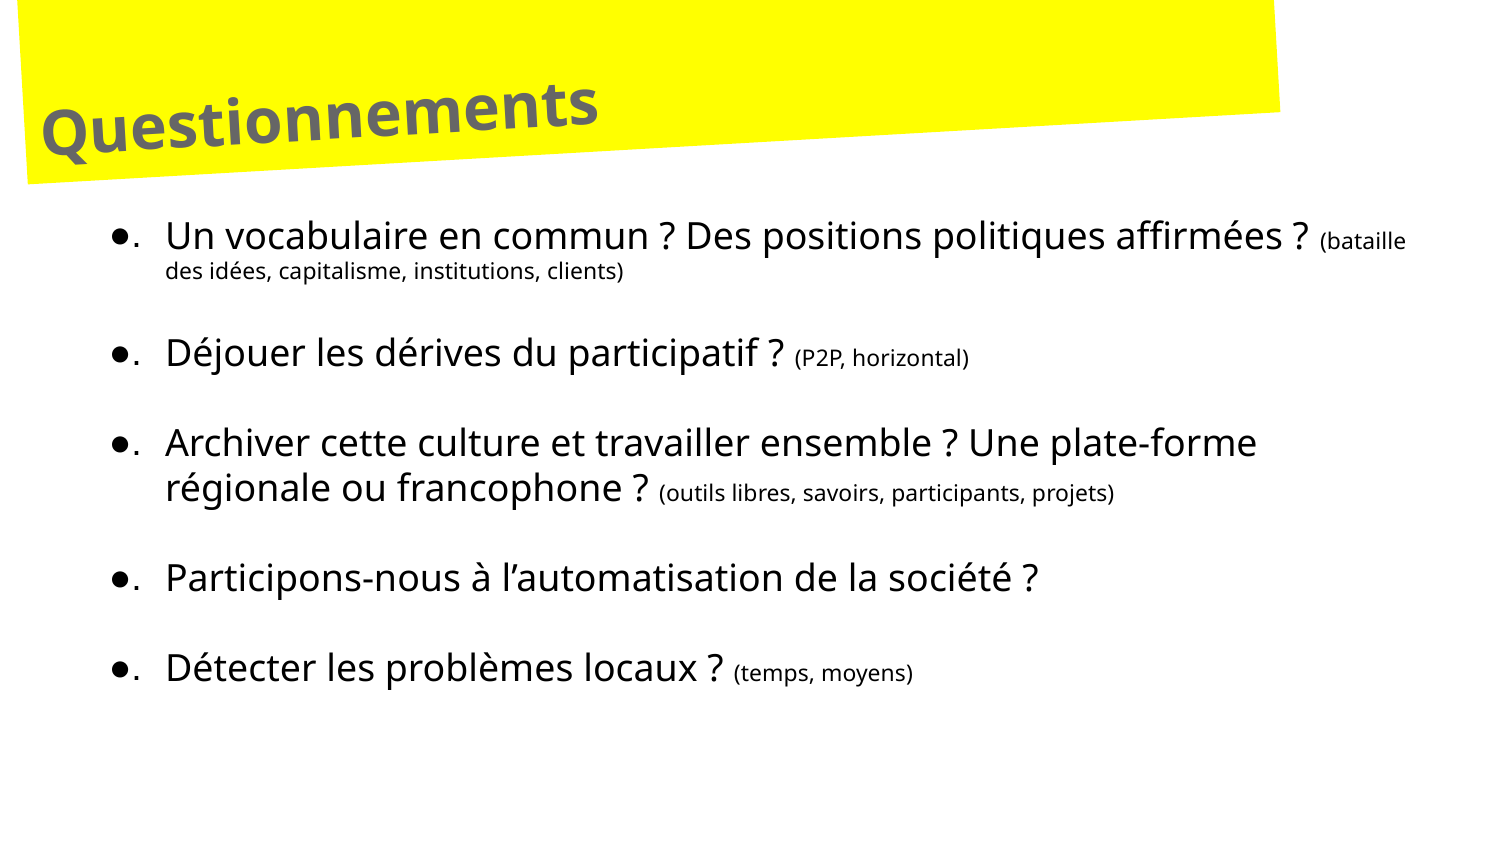

# Questionnements
Un vocabulaire en commun ? Des positions politiques affirmées ? (bataille des idées, capitalisme, institutions, clients)
Déjouer les dérives du participatif ? (P2P, horizontal)
Archiver cette culture et travailler ensemble ? Une plate-forme régionale ou francophone ? (outils libres, savoirs, participants, projets)
Participons-nous à l’automatisation de la société ?
Détecter les problèmes locaux ? (temps, moyens)